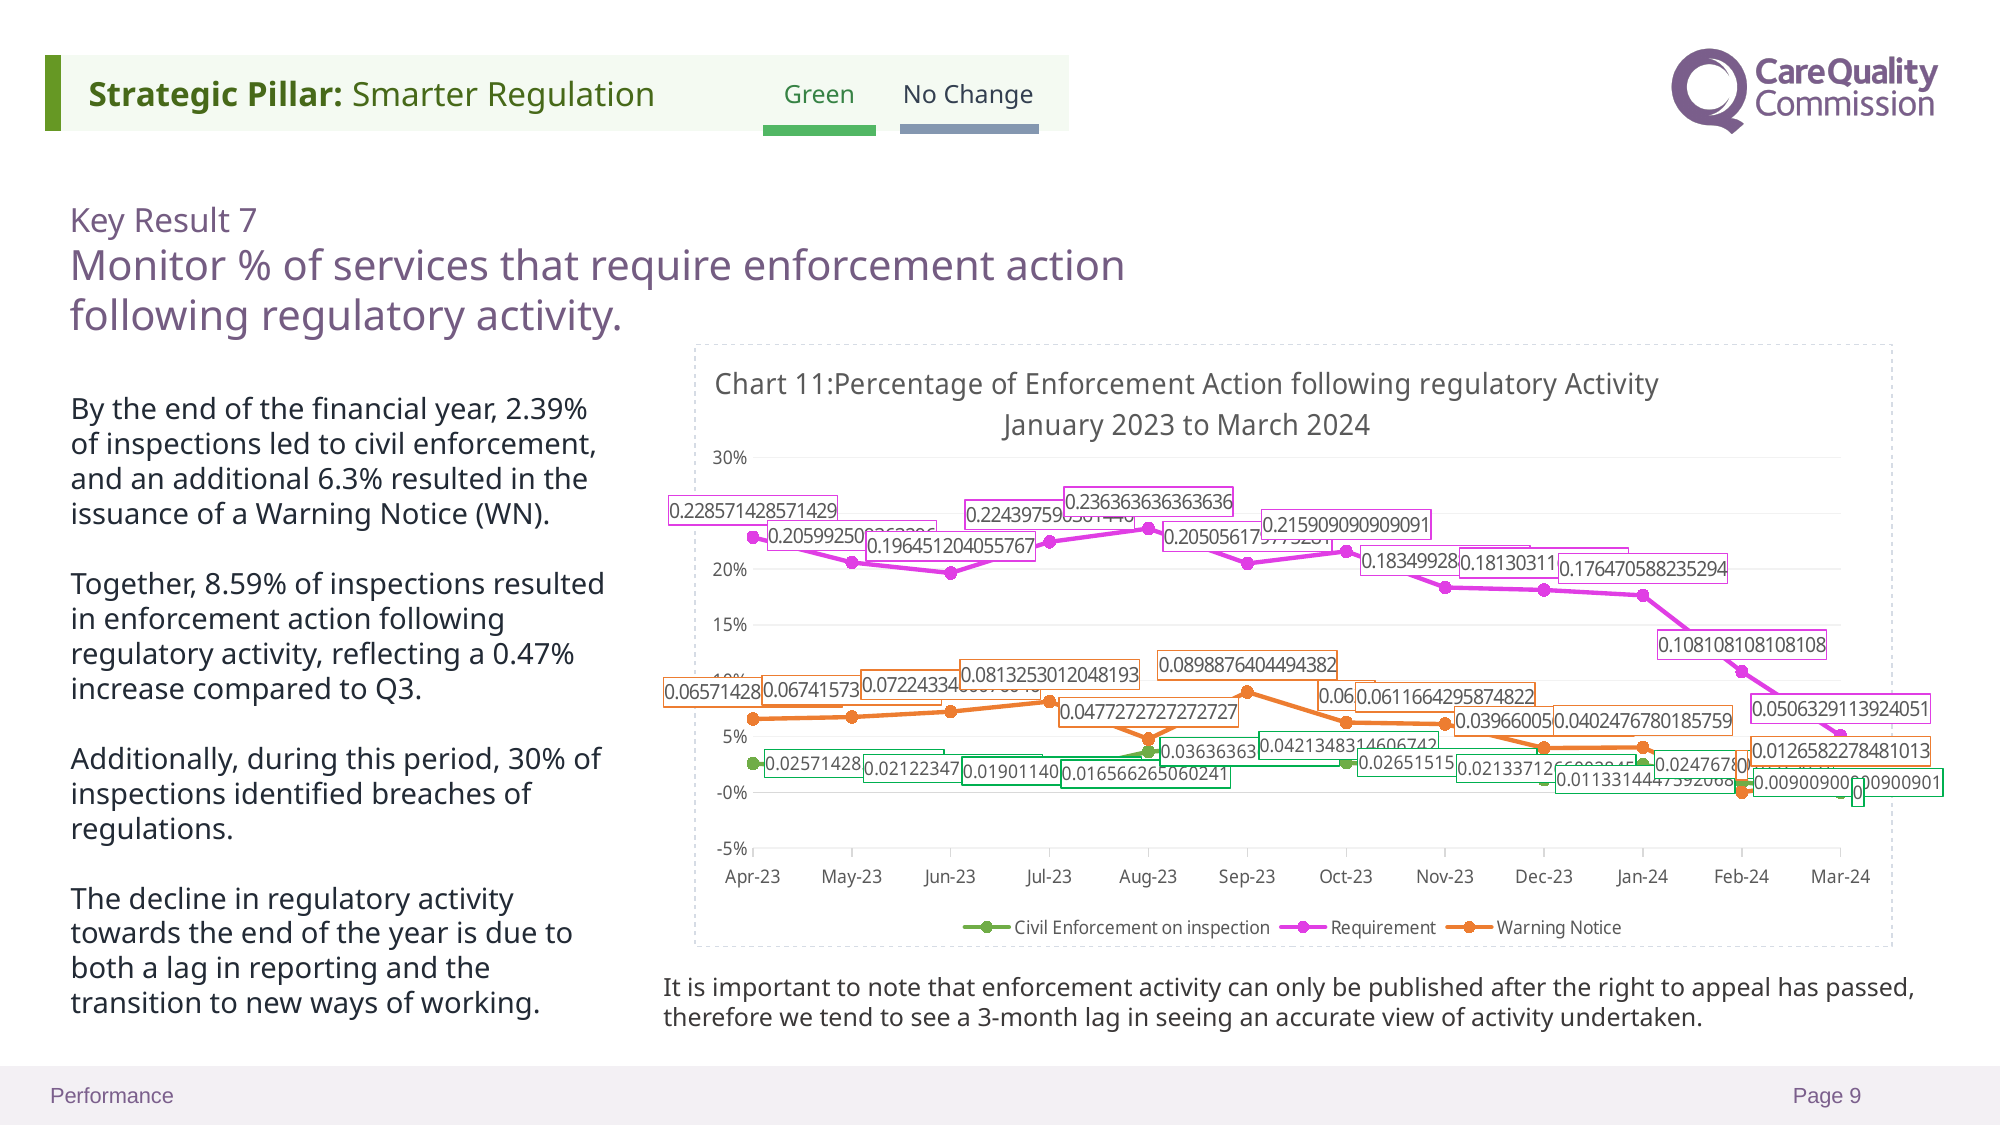

Strategic Pillar: Smarter Regulation
Green
No Change
# Key Result 7
Monitor % of services that require enforcement action following regulatory activity.
### Chart: Chart 11:Percentage of Enforcement Action following regulatory Activity
January 2023 to March 2024
| Category | Civil Enforcement on inspection | Requirement | Warning Notice |
|---|---|---|---|
| 45017 | 0.0257142857142857 | 0.228571428571429 | 0.0657142857142857 |
| 45047 | 0.0212234706616729 | 0.205992509363296 | 0.0674157303370787 |
| 45078 | 0.0190114068441065 | 0.196451204055767 | 0.0722433460076046 |
| 45108 | 0.016566265060241 | 0.224397590361446 | 0.0813253012048193 |
| 45139 | 0.0363636363636364 | 0.236363636363636 | 0.0477272727272727 |
| 45170 | 0.0421348314606742 | 0.205056179775281 | 0.0898876404494382 |
| 45200 | 0.0265151515151515 | 0.215909090909091 | 0.0625 |
| 45231 | 0.0213371266002845 | 0.183499288762447 | 0.0611664295874822 |
| 45261 | 0.0113314447592068 | 0.181303116147309 | 0.0396600566572238 |
| 45292 | 0.0247678018575851 | 0.176470588235294 | 0.0402476780185759 |
| 45323 | 0.00900900900900901 | 0.108108108108108 | 0.0 |
| 45352 | 0.0 | 0.0506329113924051 | 0.0126582278481013 |By the end of the financial year, 2.39% of inspections led to civil enforcement, and an additional 6.3% resulted in the issuance of a Warning Notice (WN).
Together, 8.59% of inspections resulted in enforcement action following regulatory activity, reflecting a 0.47% increase compared to Q3.
Additionally, during this period, 30% of inspections identified breaches of regulations.
The decline in regulatory activity towards the end of the year is due to both a lag in reporting and the transition to new ways of working.
It is important to note that enforcement activity can only be published after the right to appeal has passed, therefore we tend to see a 3-month lag in seeing an accurate view of activity undertaken.
Performance
Page 9